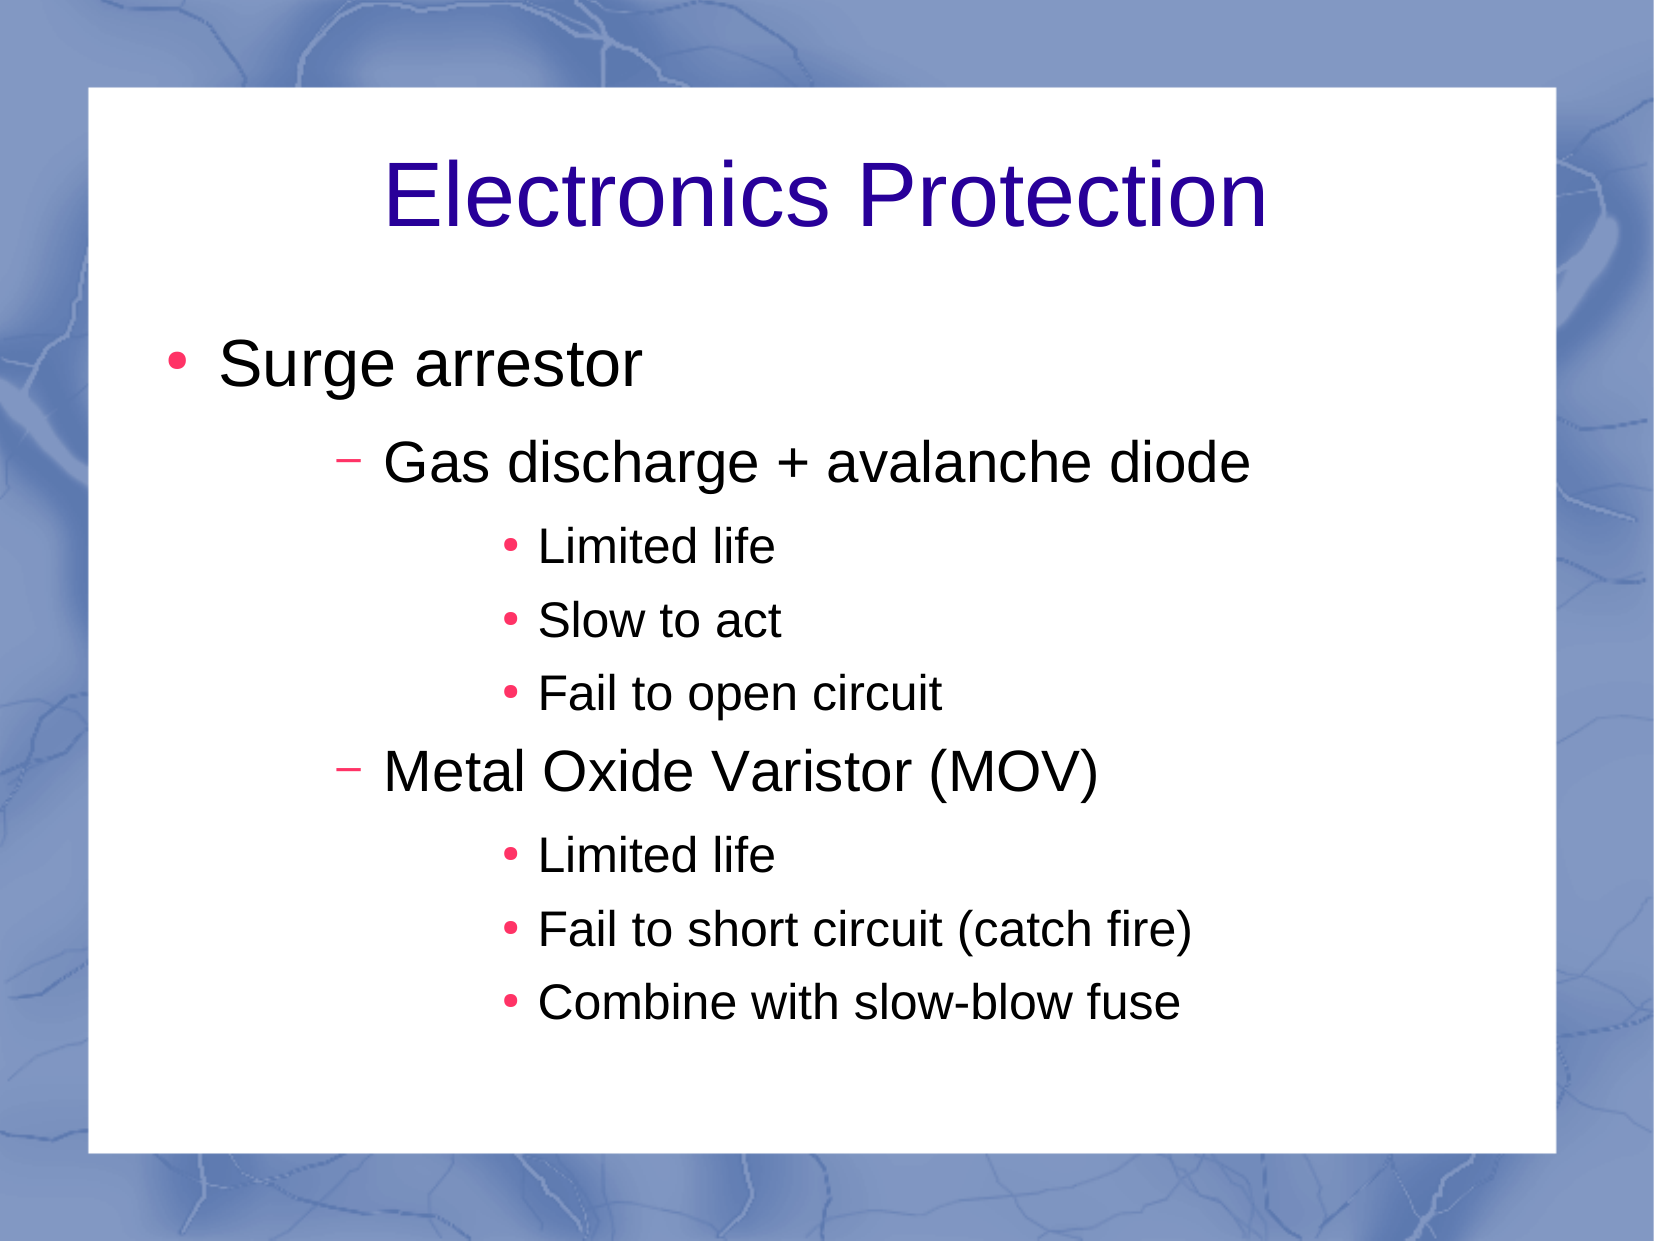

# Electronics Protection
Surge arrestor
Gas discharge + avalanche diode
Limited life
Slow to act
Fail to open circuit
Metal Oxide Varistor (MOV)
Limited life
Fail to short circuit (catch fire)
Combine with slow-blow fuse